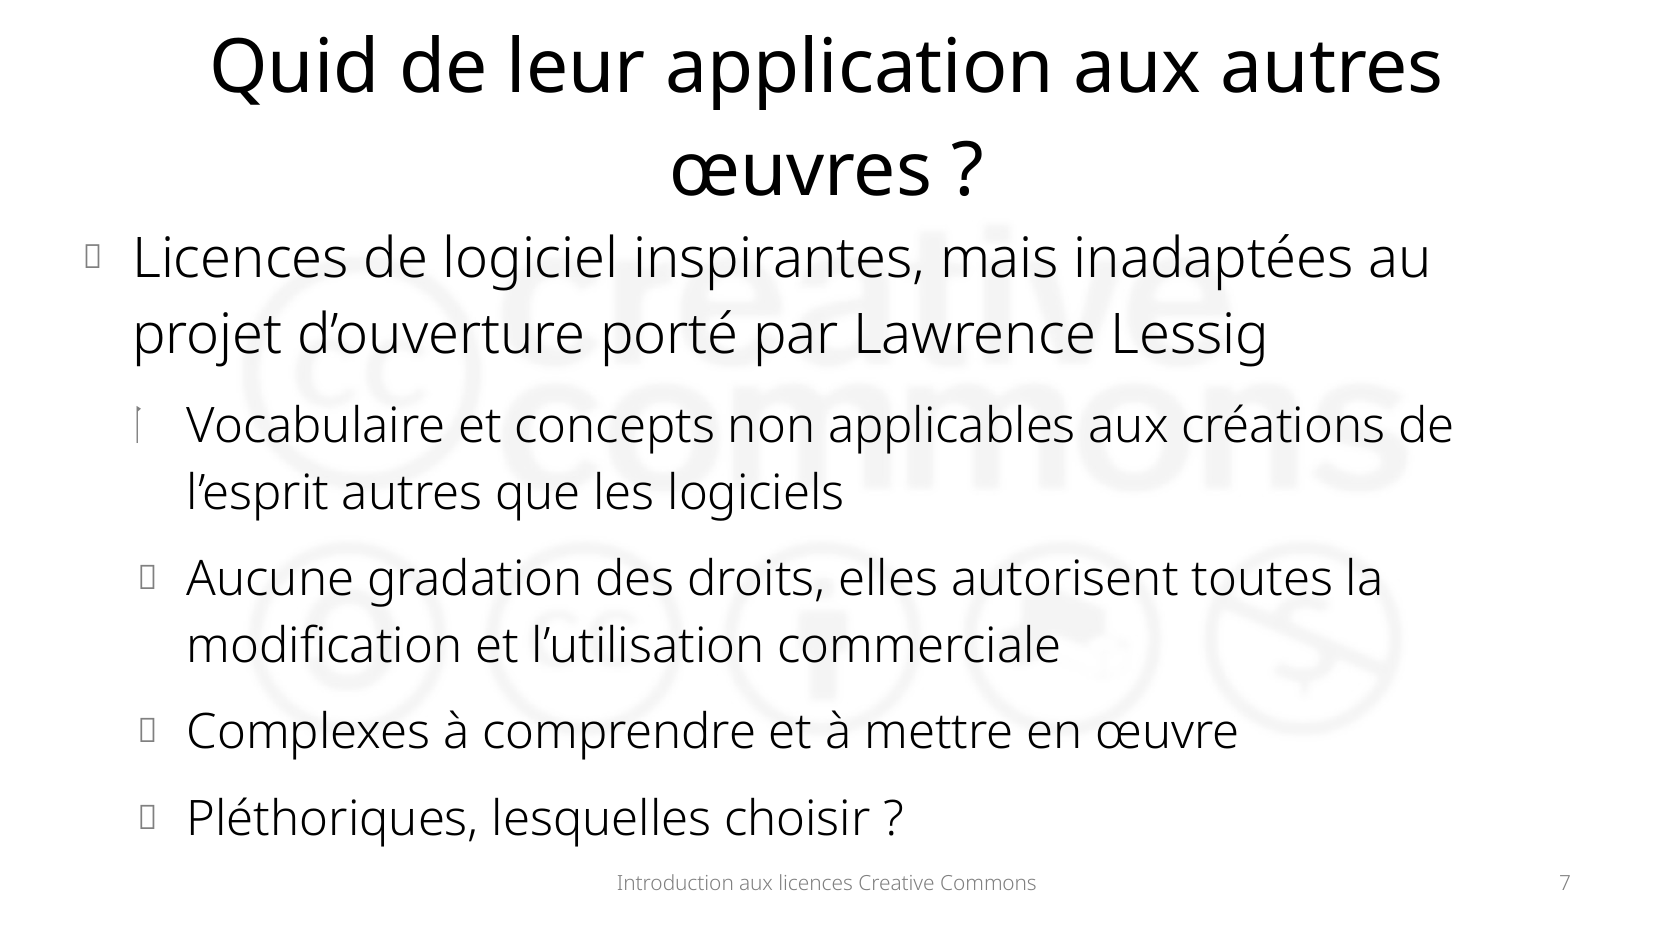

# Quid de leur application aux autres œuvres ?
Licences de logiciel inspirantes, mais inadaptées au projet d’ouverture porté par Lawrence Lessig
Vocabulaire et concepts non applicables aux créations de l’esprit autres que les logiciels
Aucune gradation des droits, elles autorisent toutes la modification et l’utilisation commerciale
Complexes à comprendre et à mettre en œuvre
Pléthoriques, lesquelles choisir ?
Introduction aux licences Creative Commons
7